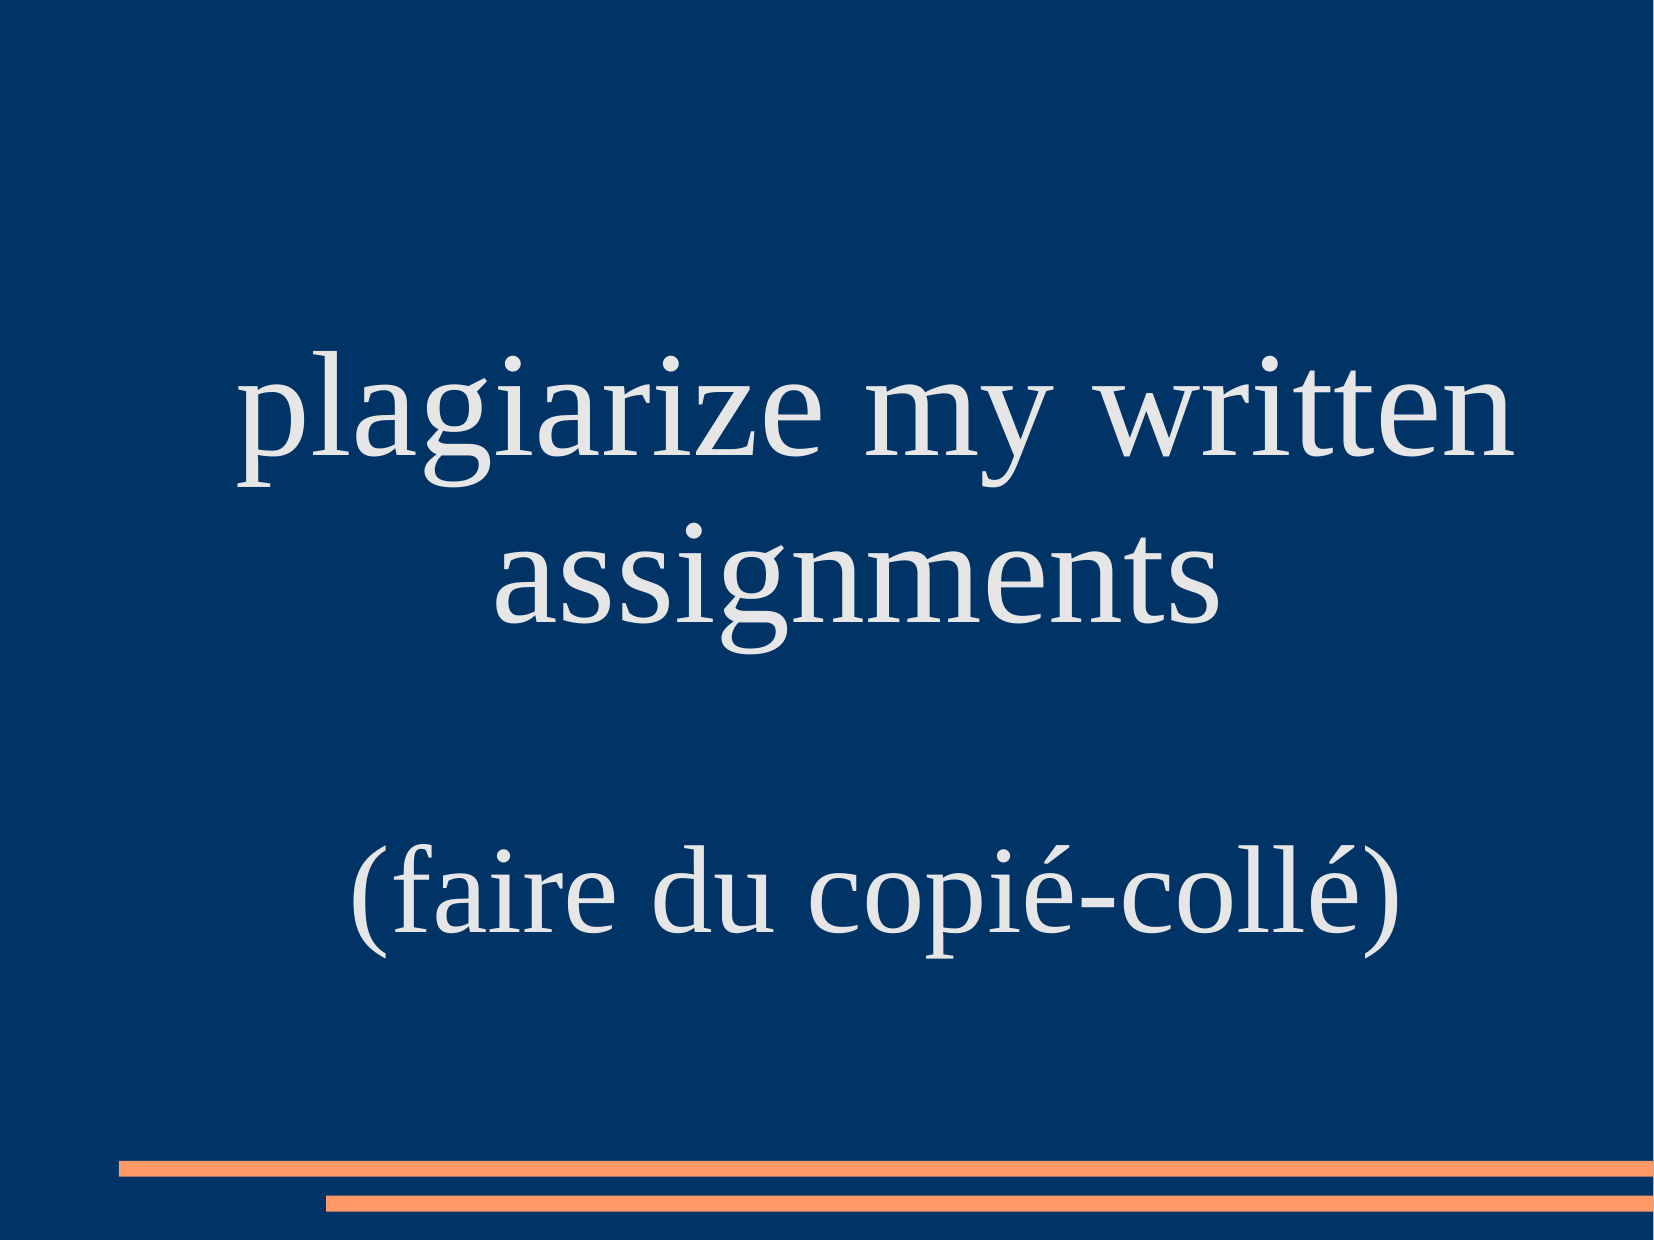

#
plagiarize my written assignments
(faire du copié-collé)